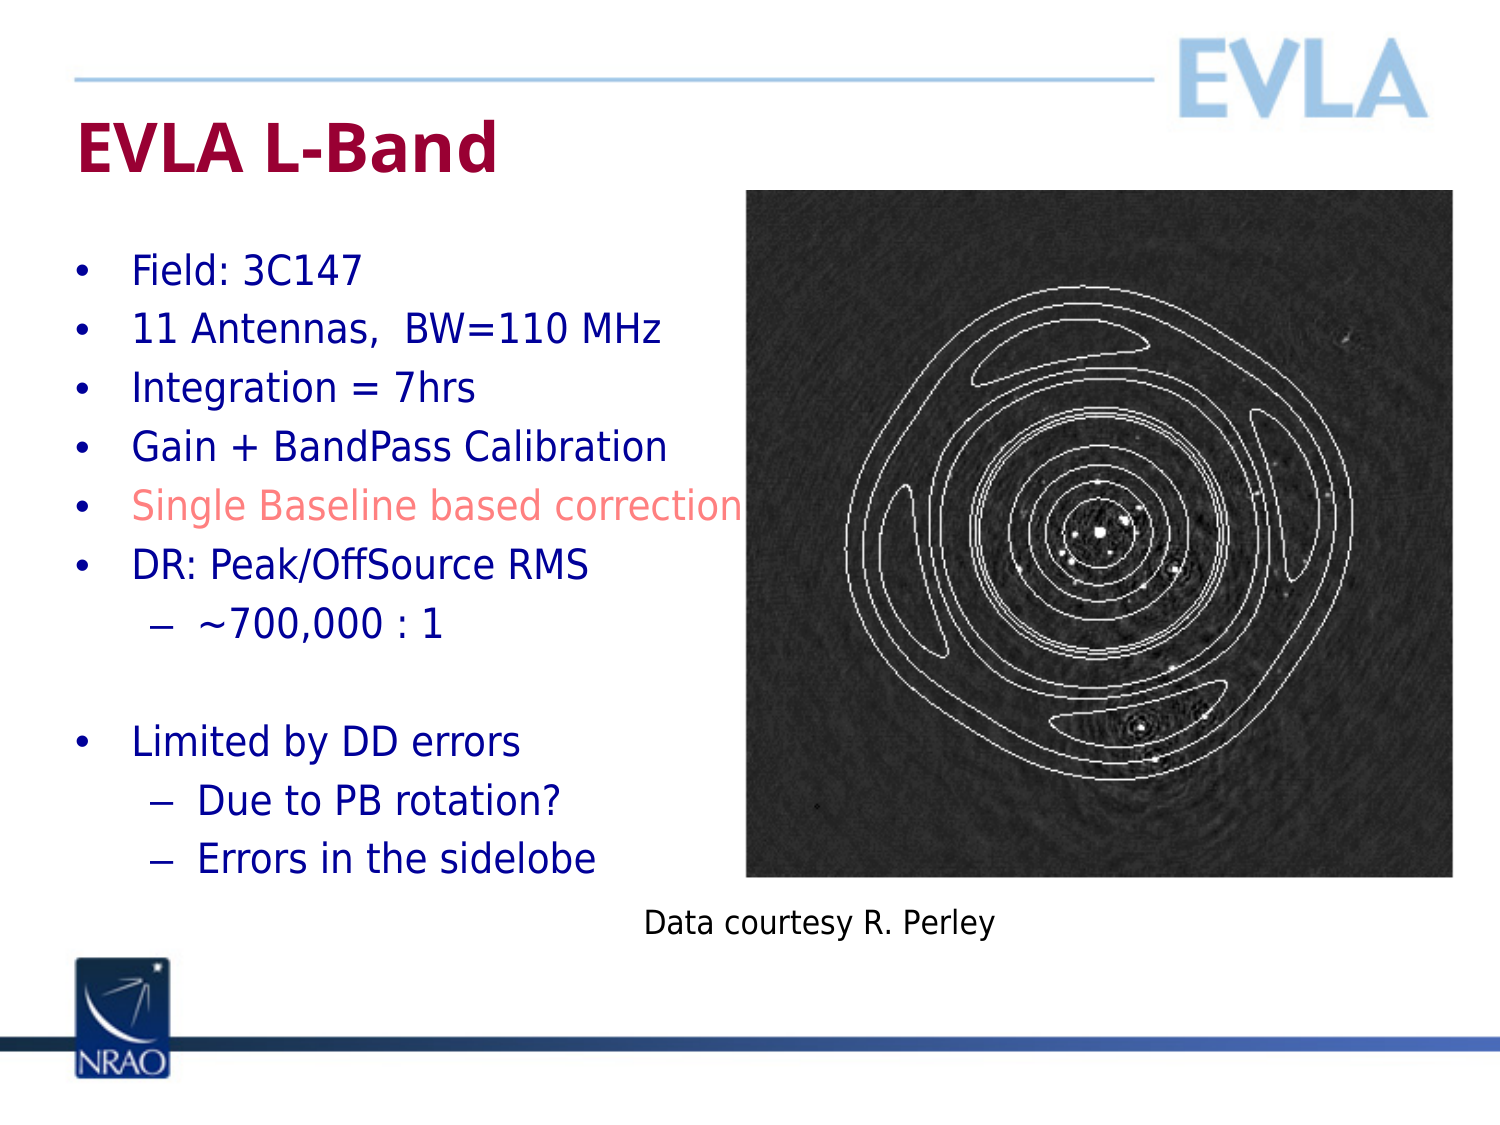

# EVLA L-Band
Field: 3C147
11 Antennas, BW=110 MHz
Integration = 7hrs
Gain + BandPass Calibration
Single Baseline based correction
DR: Peak/OffSource RMS
~700,000 : 1
Limited by DD errors
Due to PB rotation?
Errors in the sidelobe
Data courtesy R. Perley